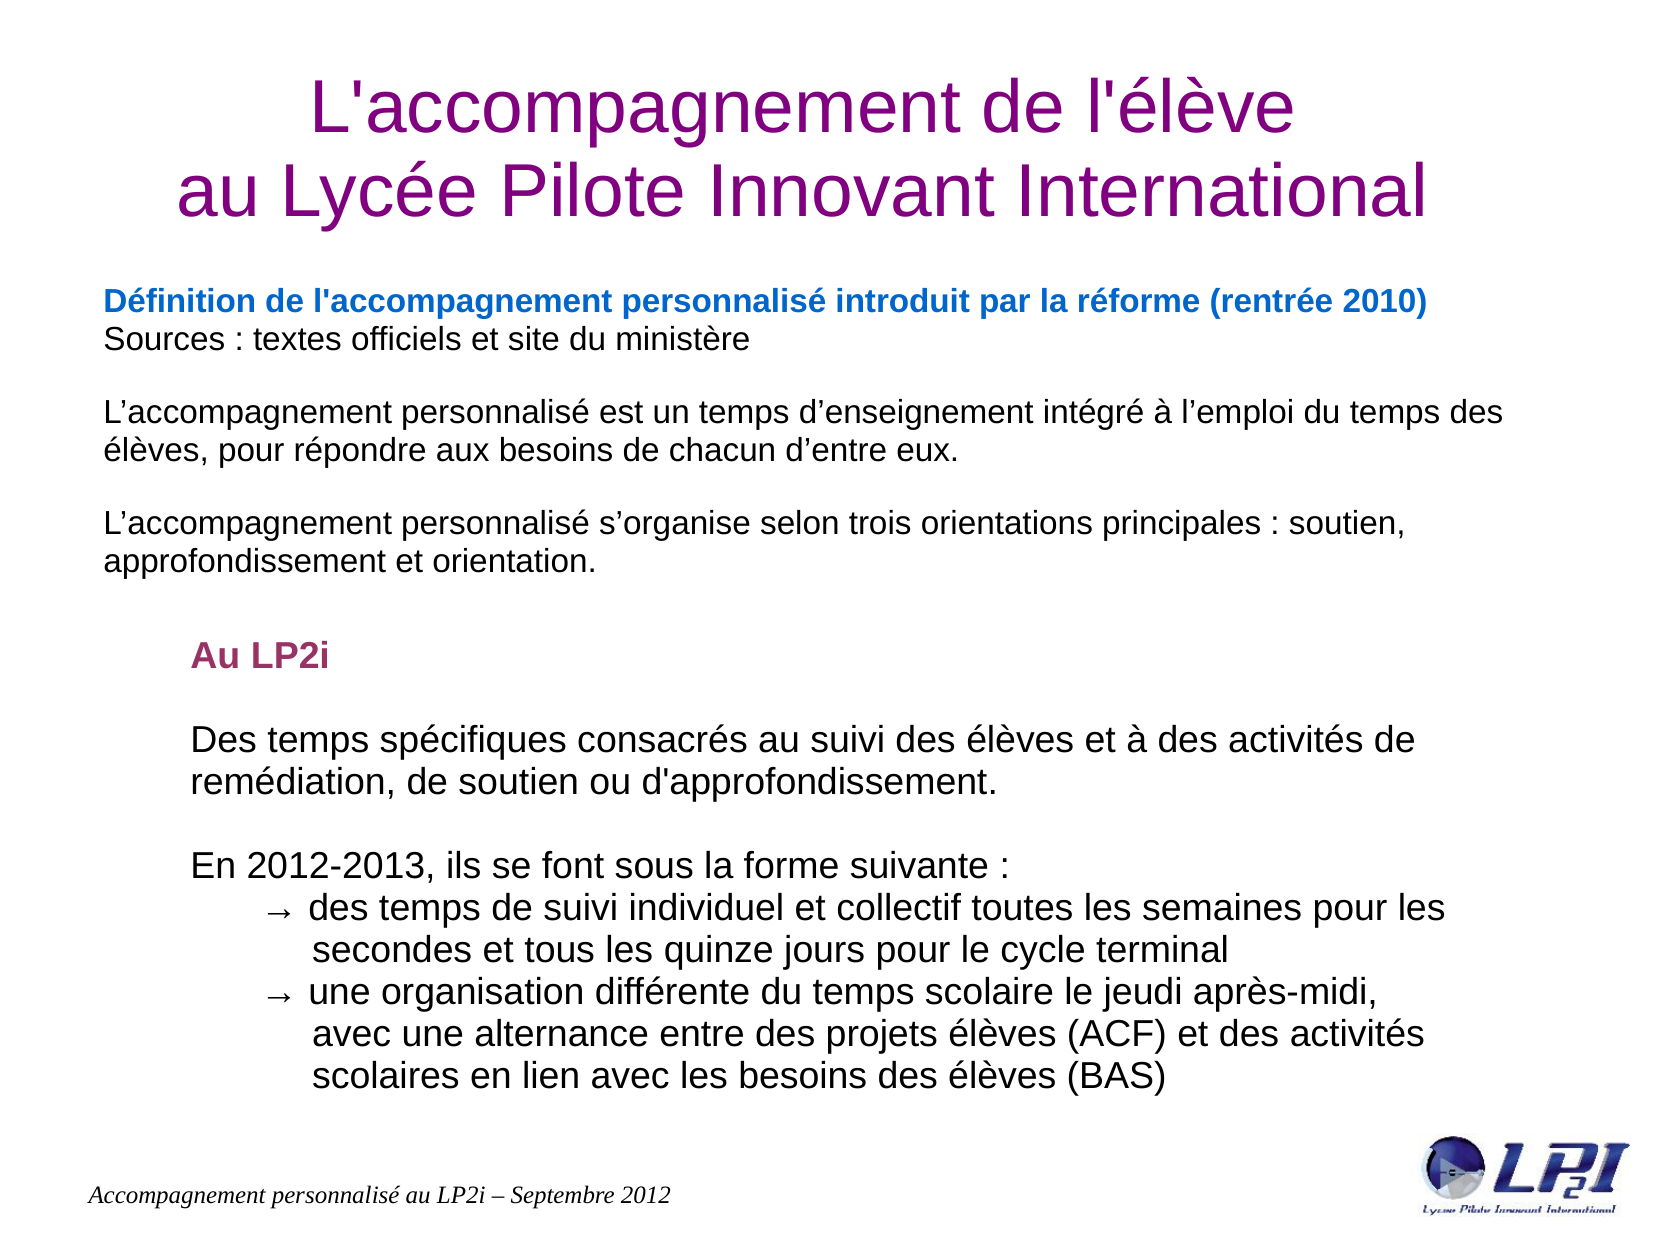

# L'accompagnement de l'élève au Lycée Pilote Innovant International
Définition de l'accompagnement personnalisé introduit par la réforme (rentrée 2010)
Sources : textes officiels et site du ministère
L’accompagnement personnalisé est un temps d’enseignement intégré à l’emploi du temps des élèves, pour répondre aux besoins de chacun d’entre eux.
L’accompagnement personnalisé s’organise selon trois orientations principales : soutien, approfondissement et orientation.
Au LP2i
Des temps spécifiques consacrés au suivi des élèves et à des activités de remédiation, de soutien ou d'approfondissement.
En 2012-2013, ils se font sous la forme suivante :
→ des temps de suivi individuel et collectif toutes les semaines pour les secondes et tous les quinze jours pour le cycle terminal
→ une organisation différente du temps scolaire le jeudi après-midi, avec une alternance entre des projets élèves (ACF) et des activités scolaires en lien avec les besoins des élèves (BAS)